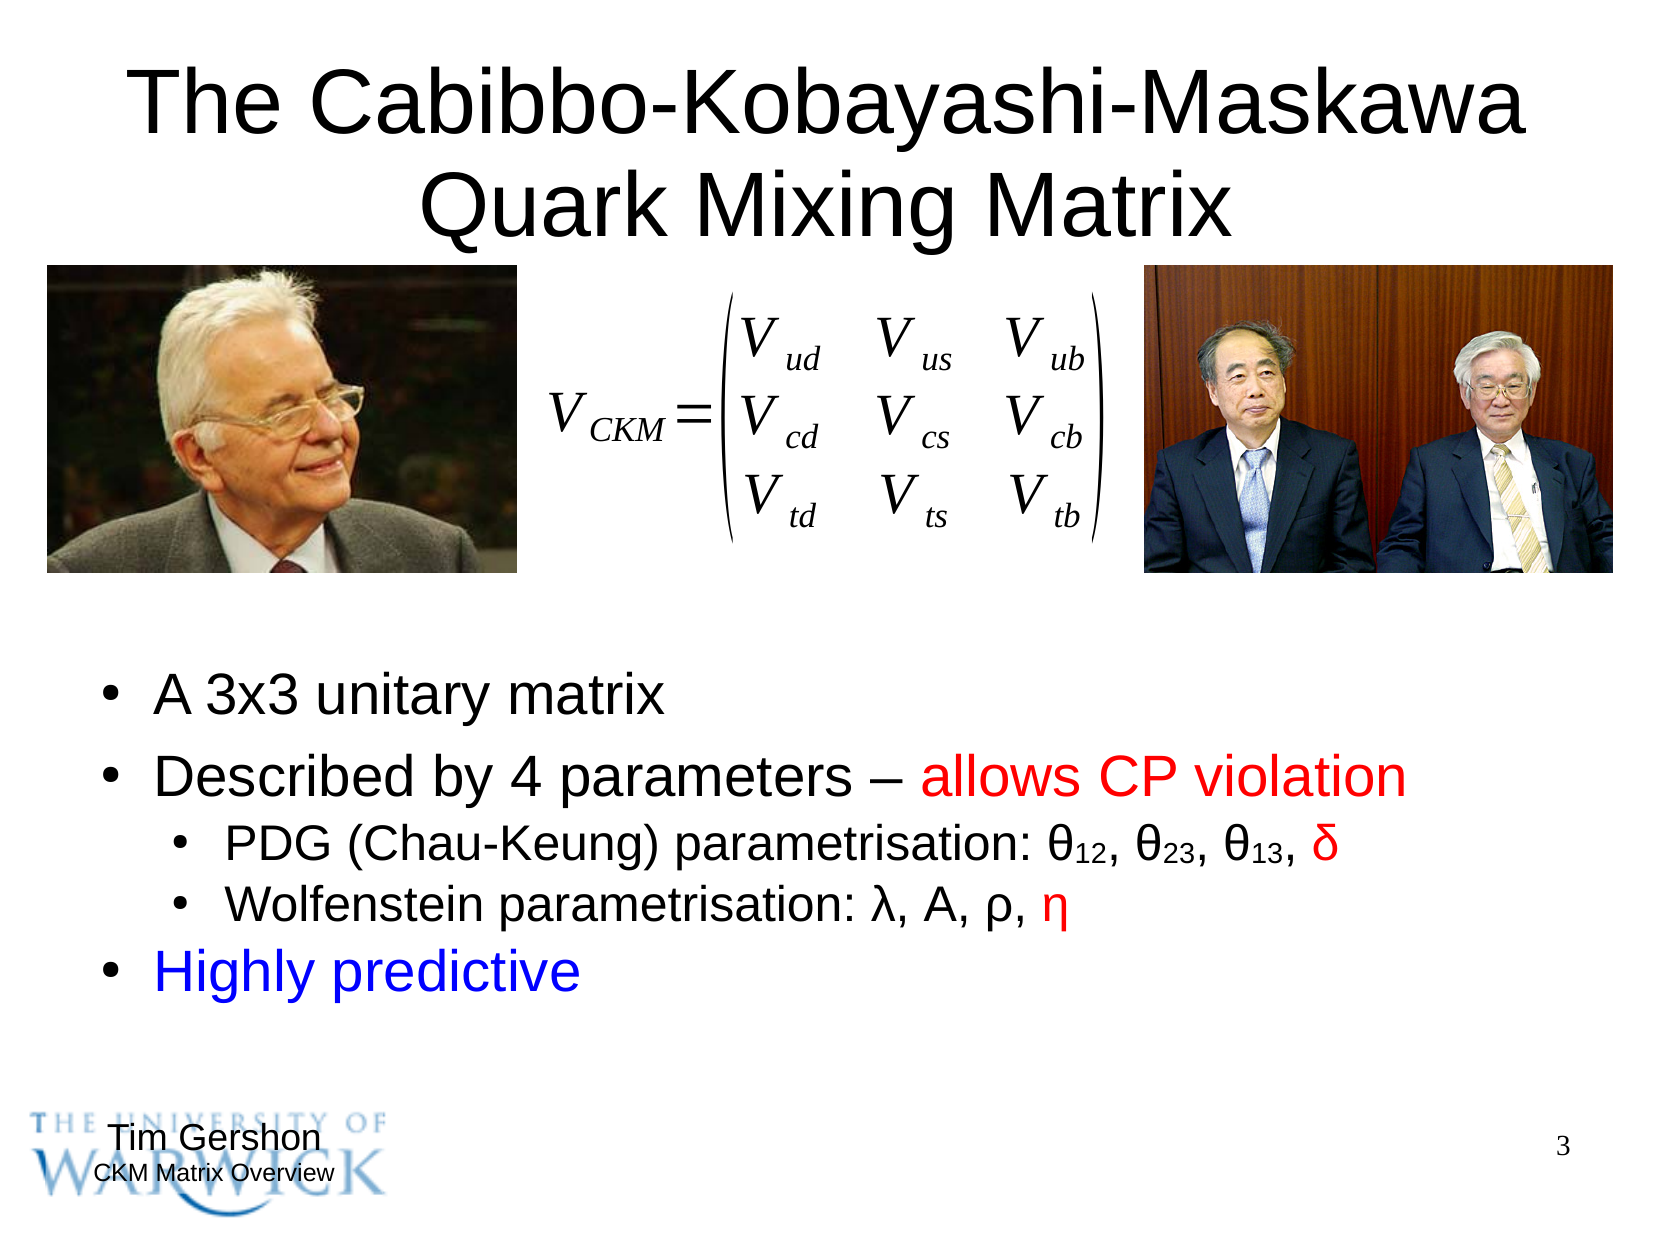

# The Cabibbo-Kobayashi-Maskawa Quark Mixing Matrix
A 3x3 unitary matrix
Described by 4 parameters – allows CP violation
PDG (Chau-Keung) parametrisation: θ12, θ23, θ13, δ
Wolfenstein parametrisation: λ, A, ρ, η
Highly predictive
Tim Gershon
CKM Matrix Overview
3